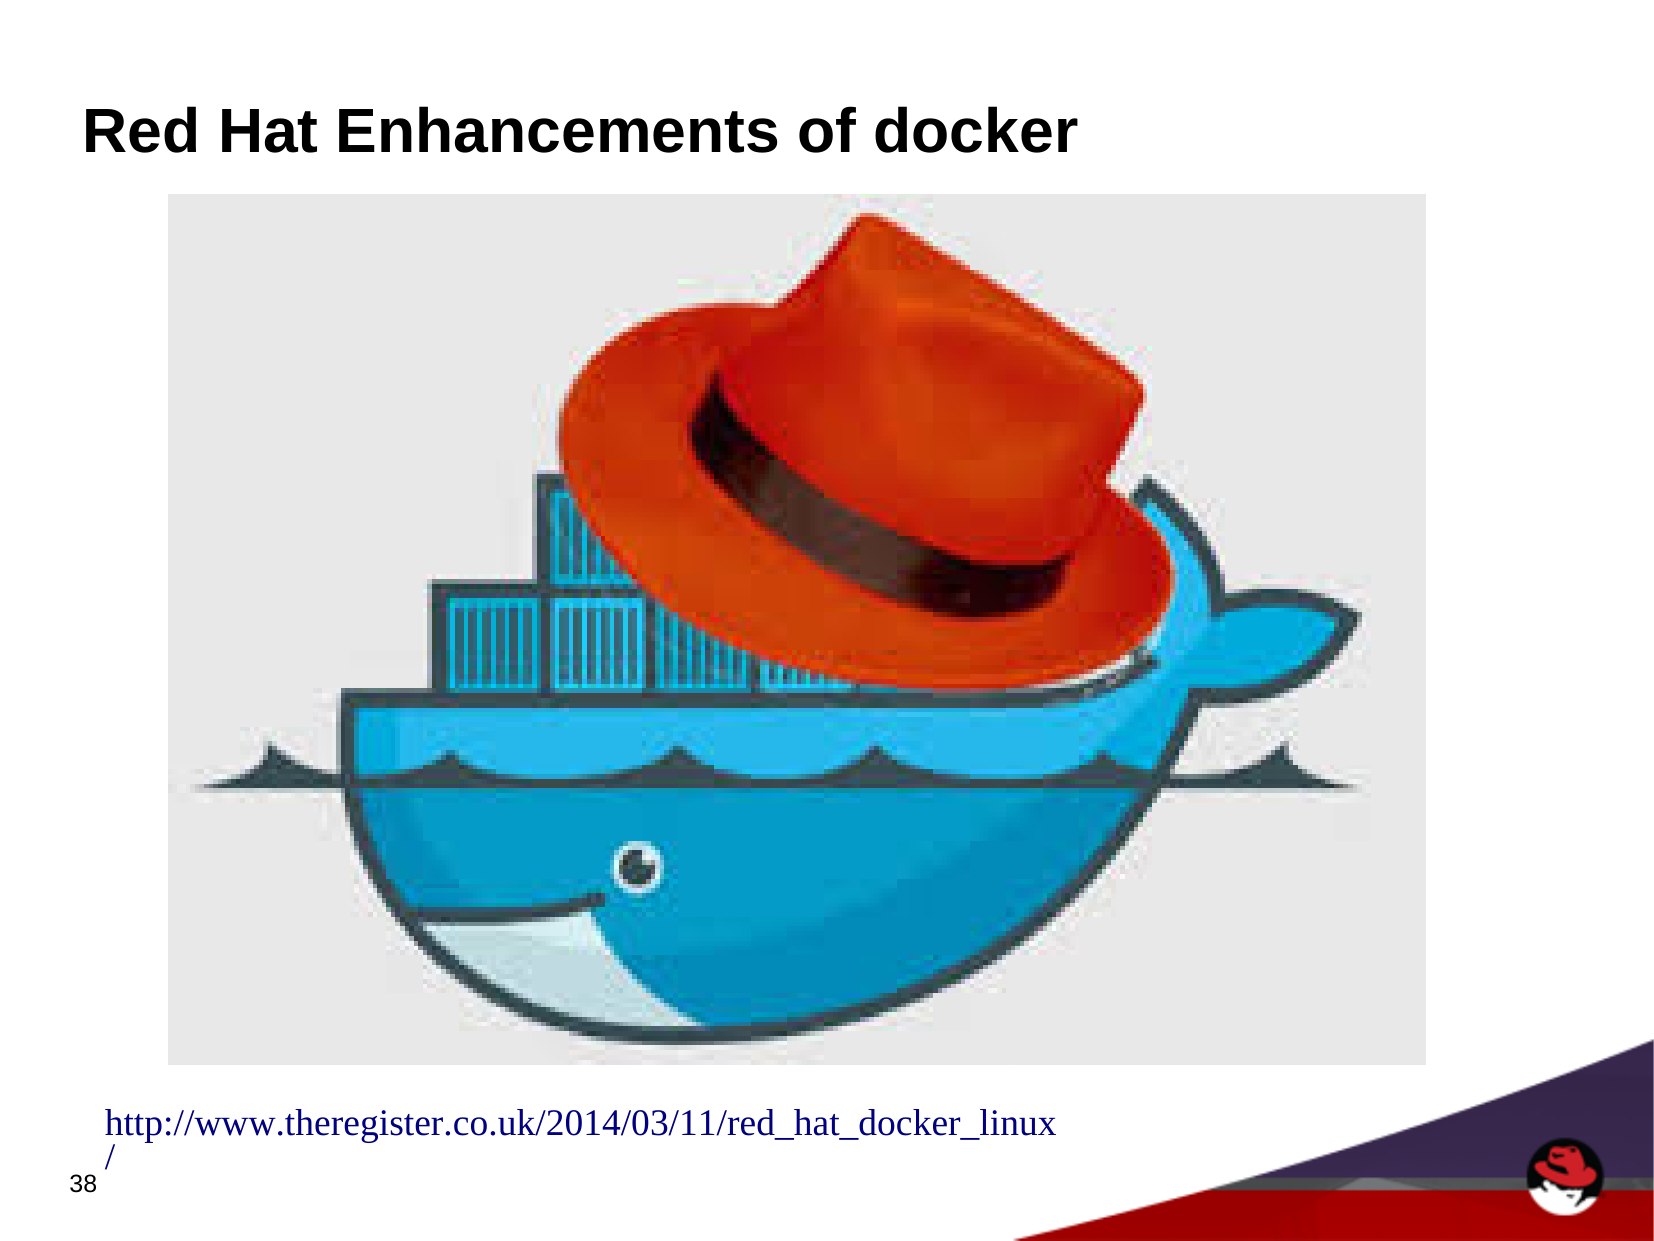

# Red Hat Enhancements of docker
http://www.theregister.co.uk/2014/03/11/red_hat_docker_linux/